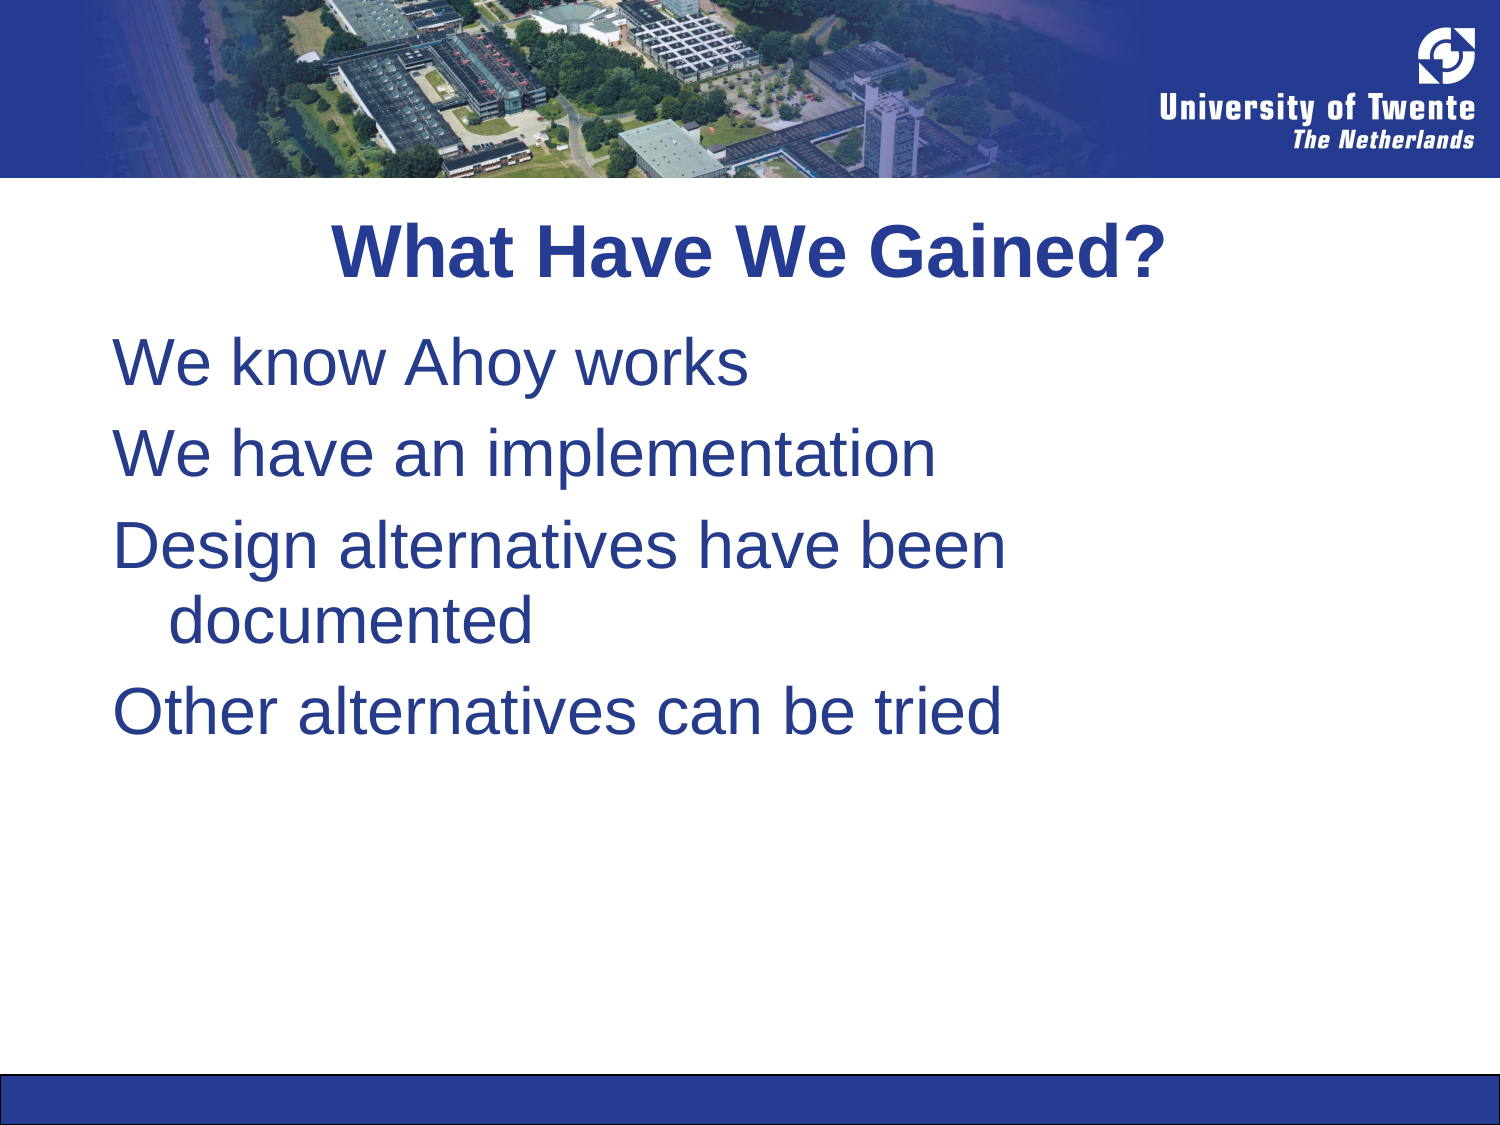

# What Have We Gained?
We know Ahoy works
We have an implementation
Design alternatives have been documented
Other alternatives can be tried